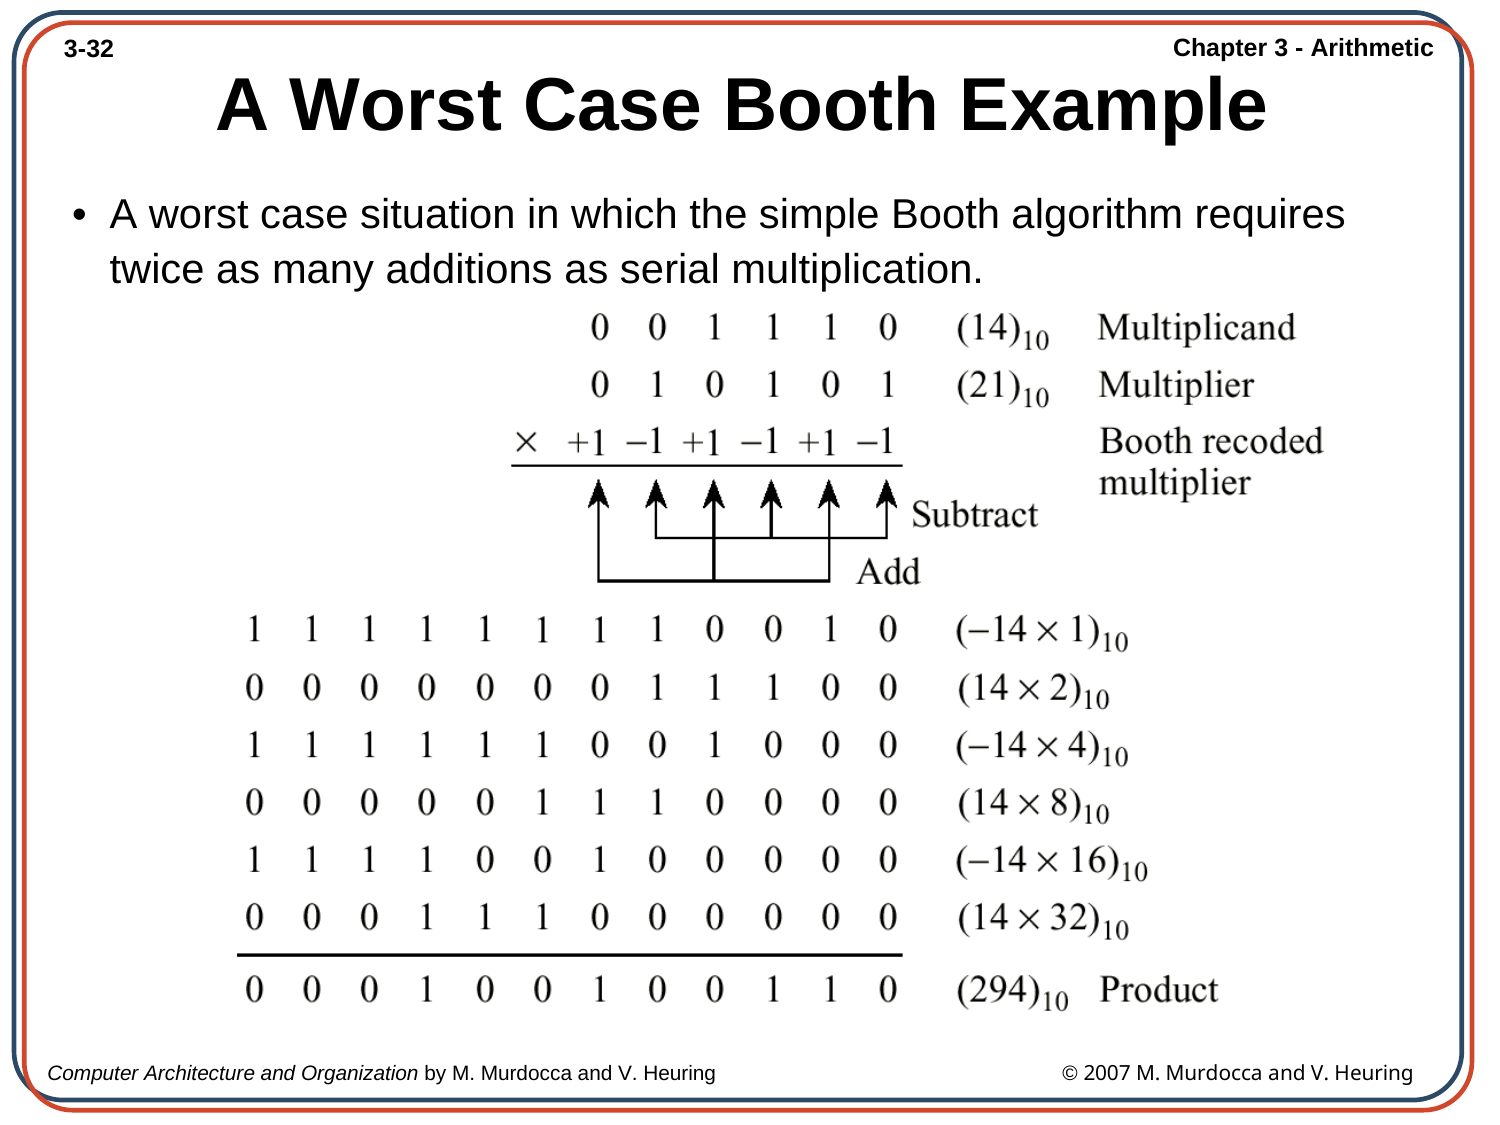

# A Worst Case Booth Example
•	A worst case situation in which the simple Booth algorithm requires twice as many additions as serial multiplication.